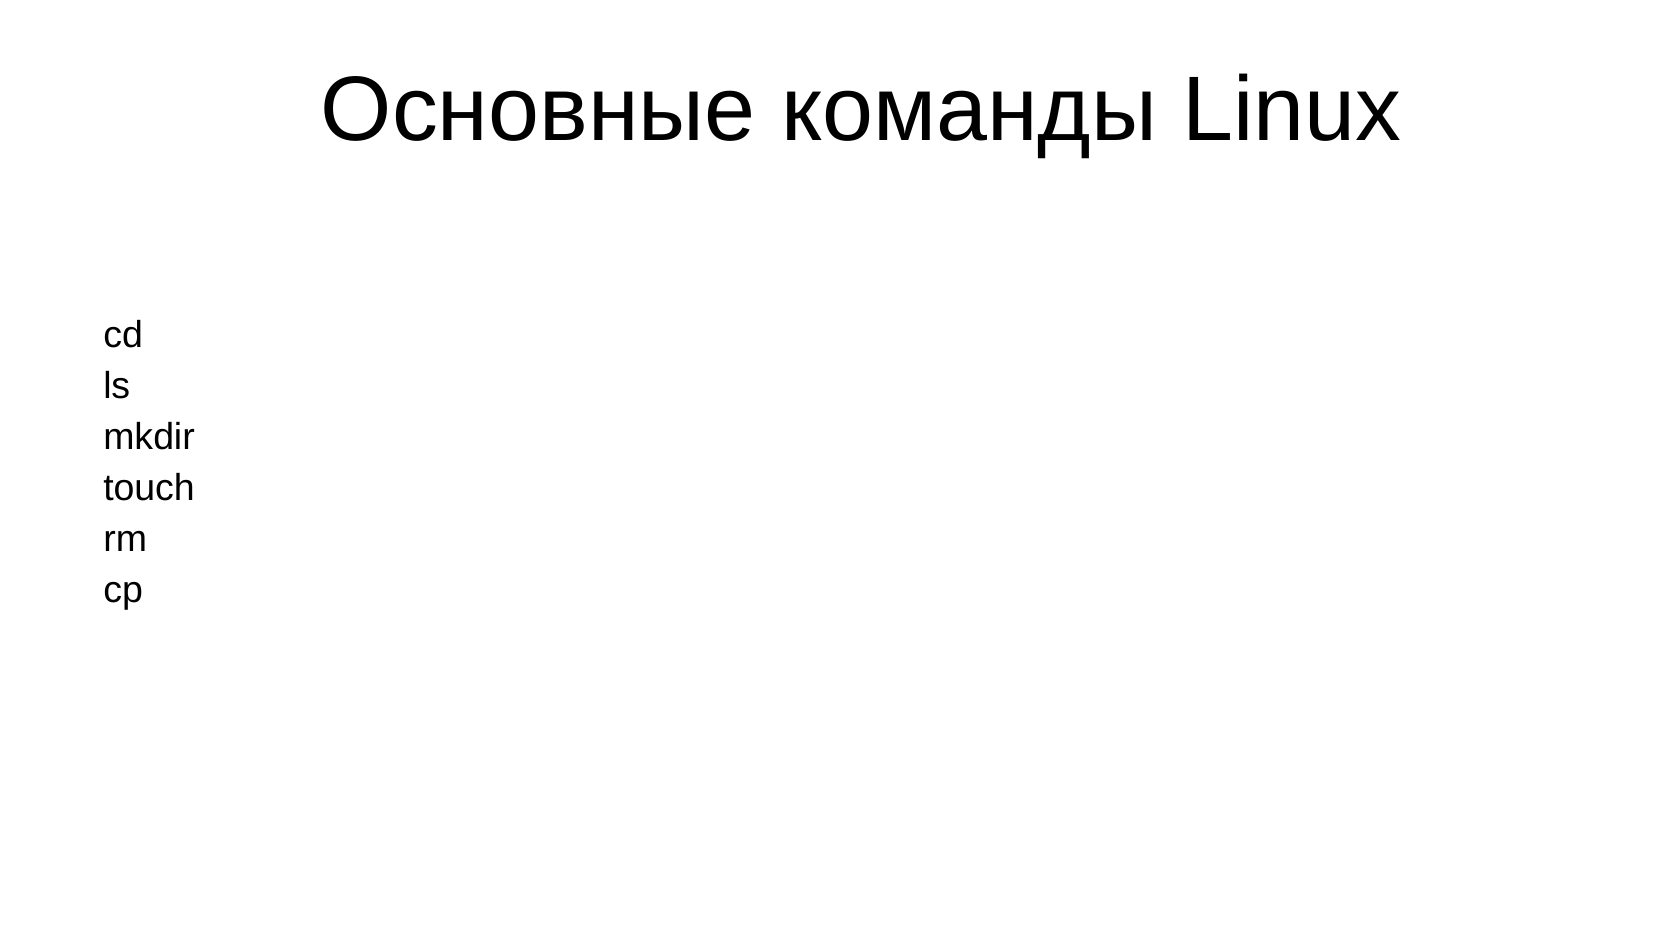

# Основные команды Linux
cd
ls
mkdir
touch
rm
cp